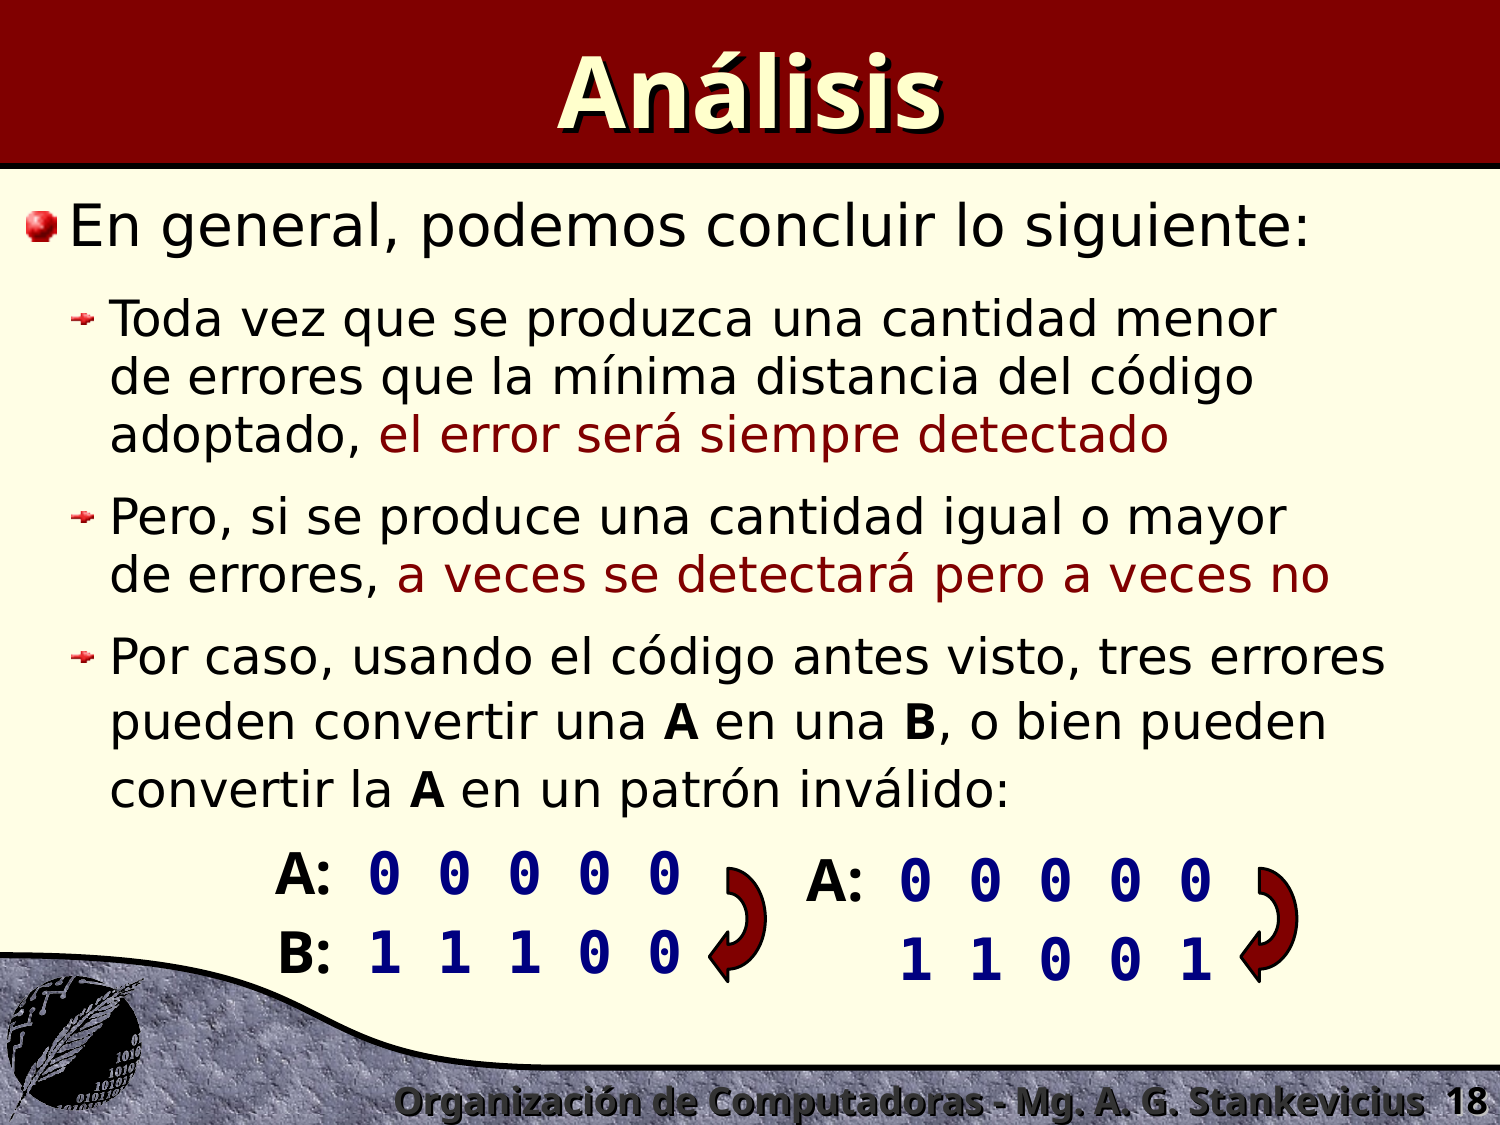

# Análisis
En general, podemos concluir lo siguiente:
Toda vez que se produzca una cantidad menor
de errores que la mínima distancia del código
adoptado, el error será siempre detectado
Pero, si se produce una cantidad igual o mayor
de errores, a veces se detectará pero a veces no
Por caso, usando el código antes visto, tres errores pueden convertir una A en una B, o bien pueden convertir la A en un patrón inválido:
A: 0 0 0 0 0
B: 1 1 1 0 0
A: 0 0 0 0 0
 1 1 0 0 1
18